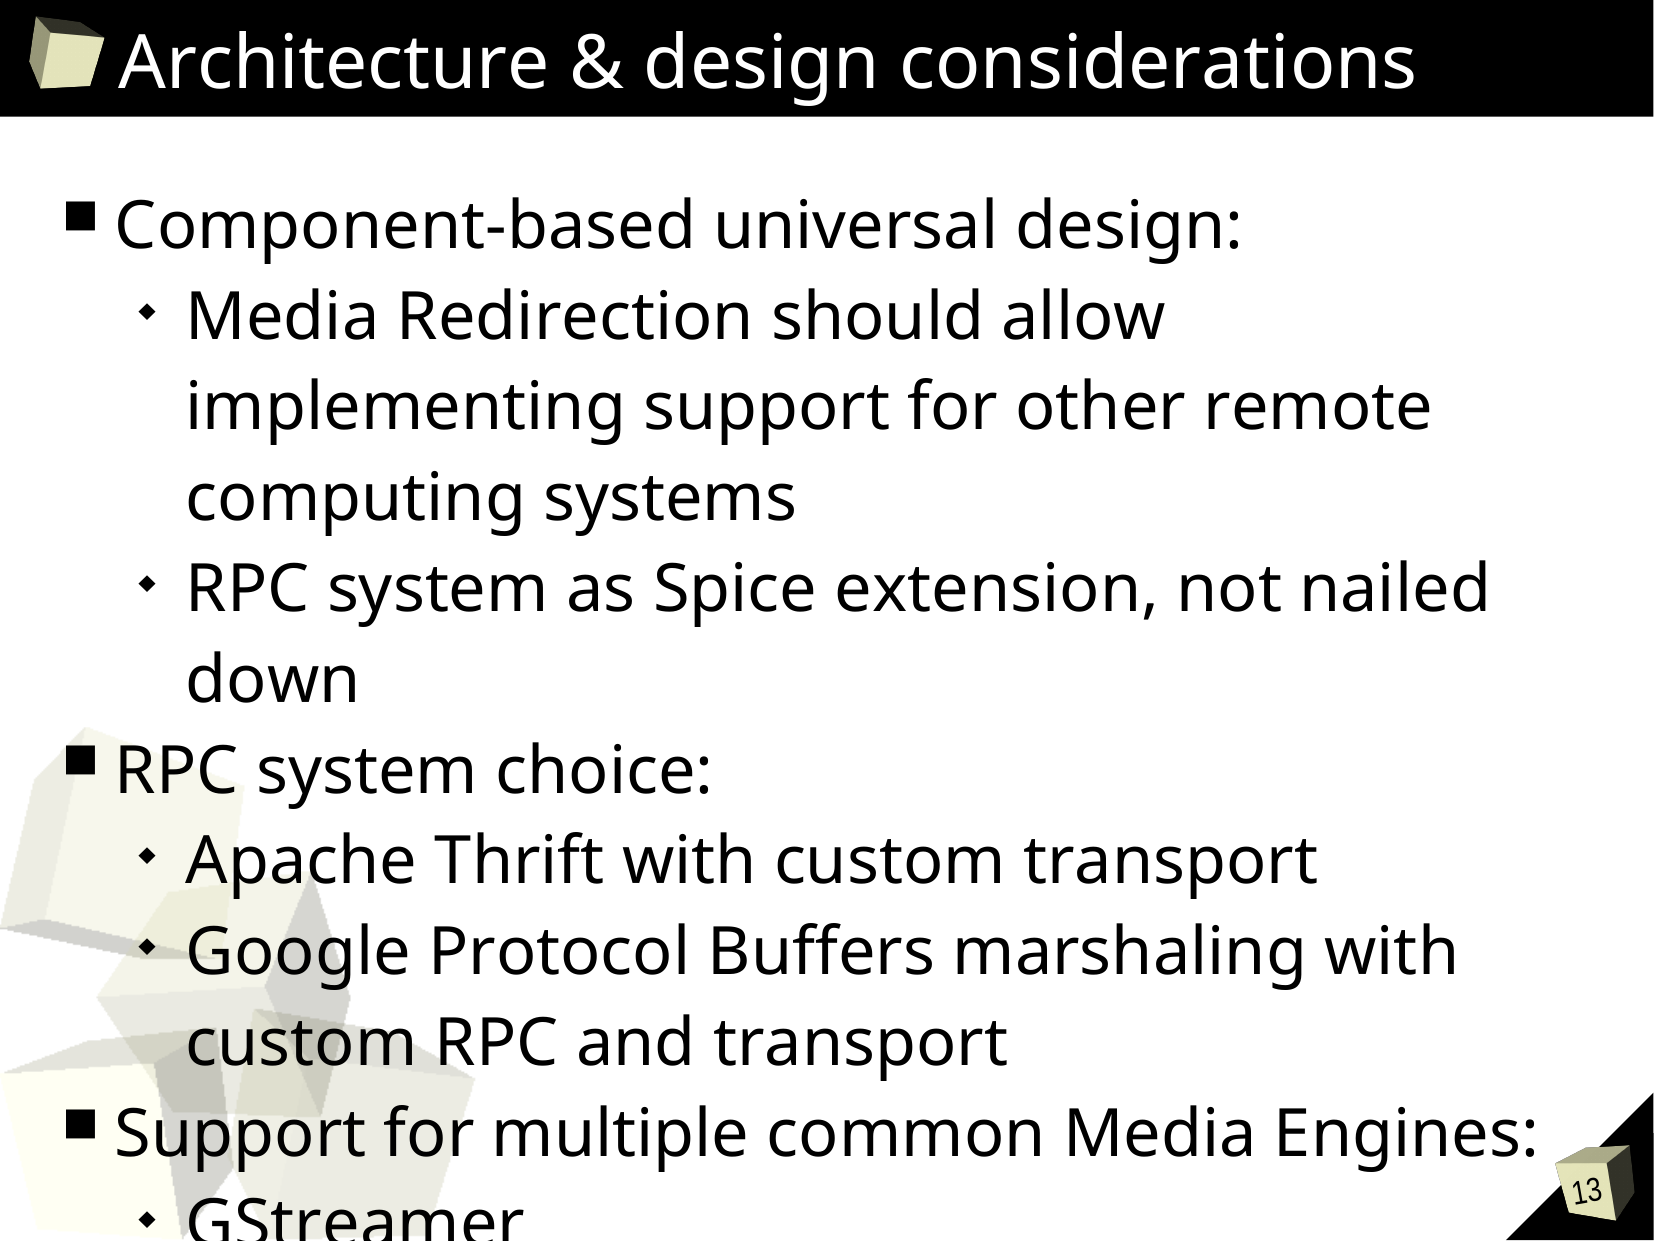

# Architecture & design considerations
Component-based universal design:
Media Redirection should allow implementing support for other remote computing systems
RPC system as Spice extension, not nailed down
RPC system choice:
Apache Thrift with custom transport
Google Protocol Buffers marshaling with custom RPC and transport
Support for multiple common Media Engines:
GStreamer
VLC
Google Media Engine